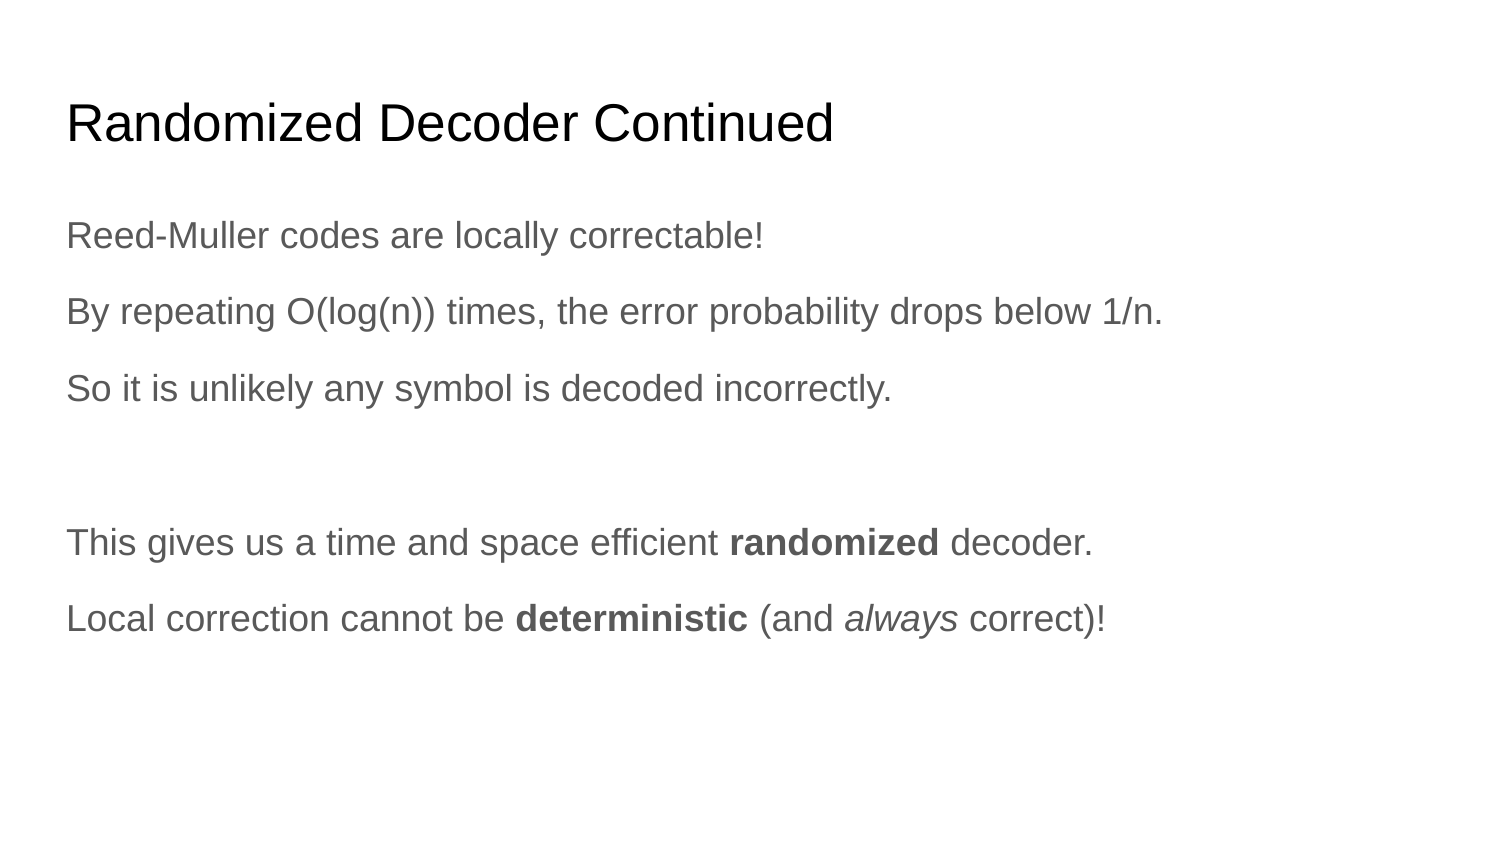

# Randomized Decoder Continued
Reed-Muller codes are locally correctable!
By repeating O(log(n)) times, the error probability drops below 1/n.
So it is unlikely any symbol is decoded incorrectly.
This gives us a time and space efficient randomized decoder.
Local correction cannot be deterministic (and always correct)!